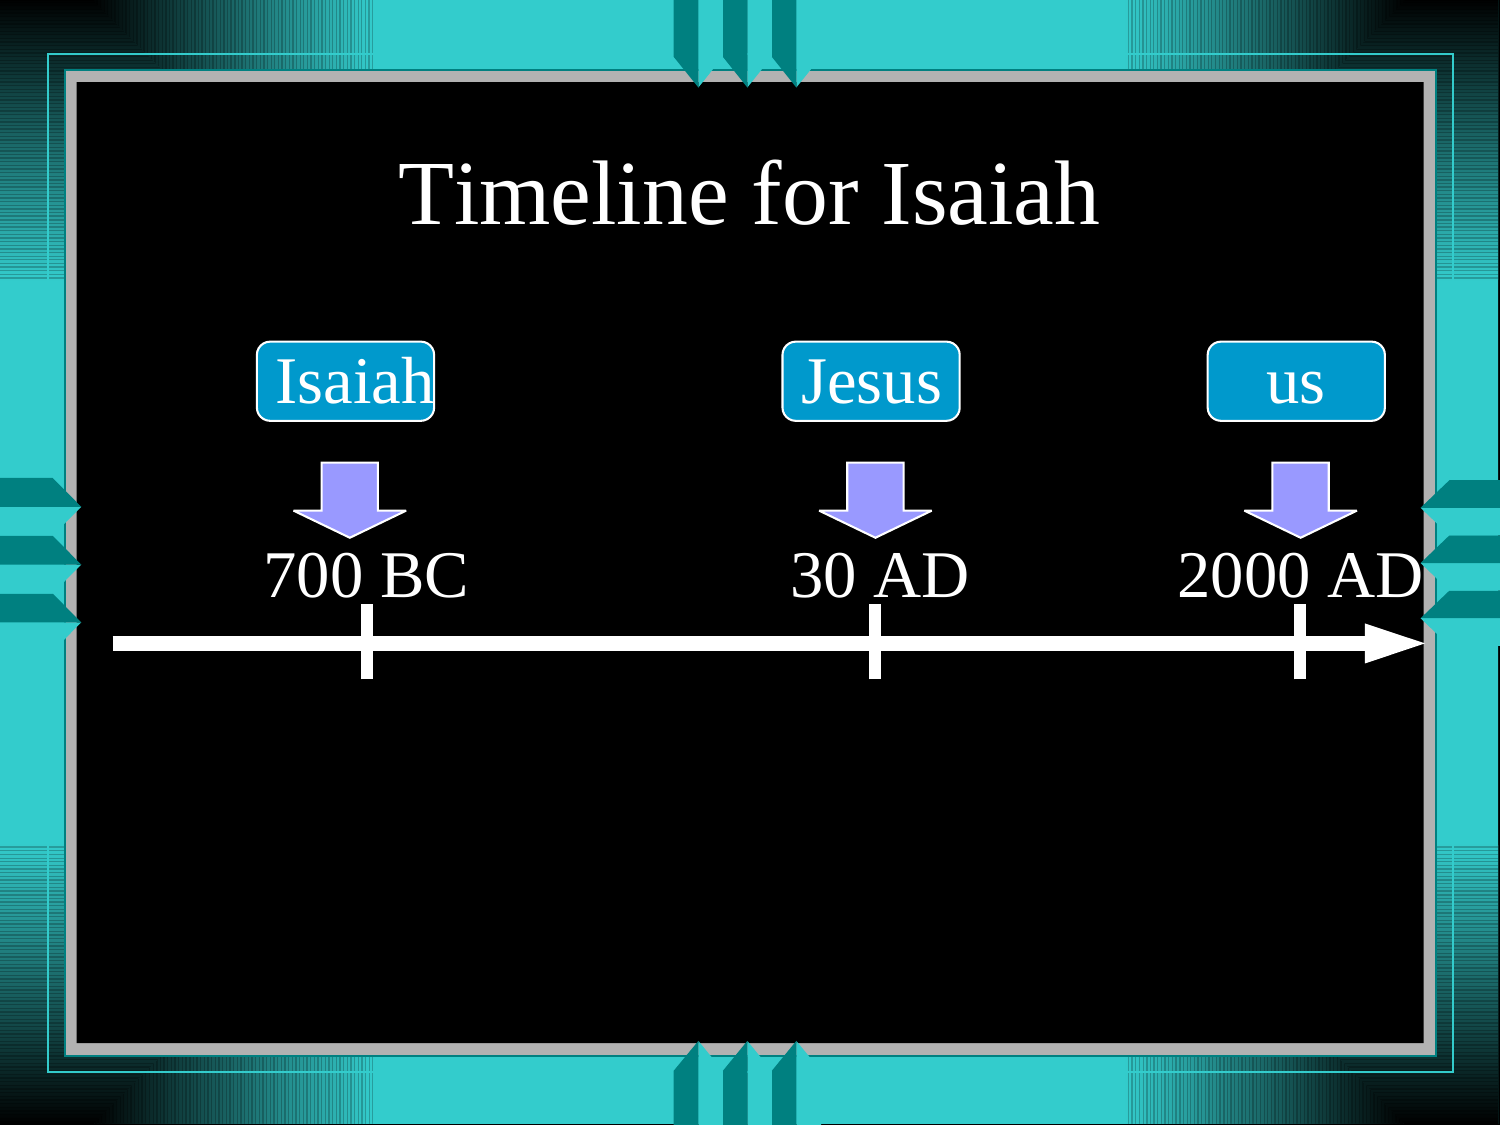

# Timeline for Isaiah
Isaiah
700 BC
Jesus
us
30 AD
2000 AD